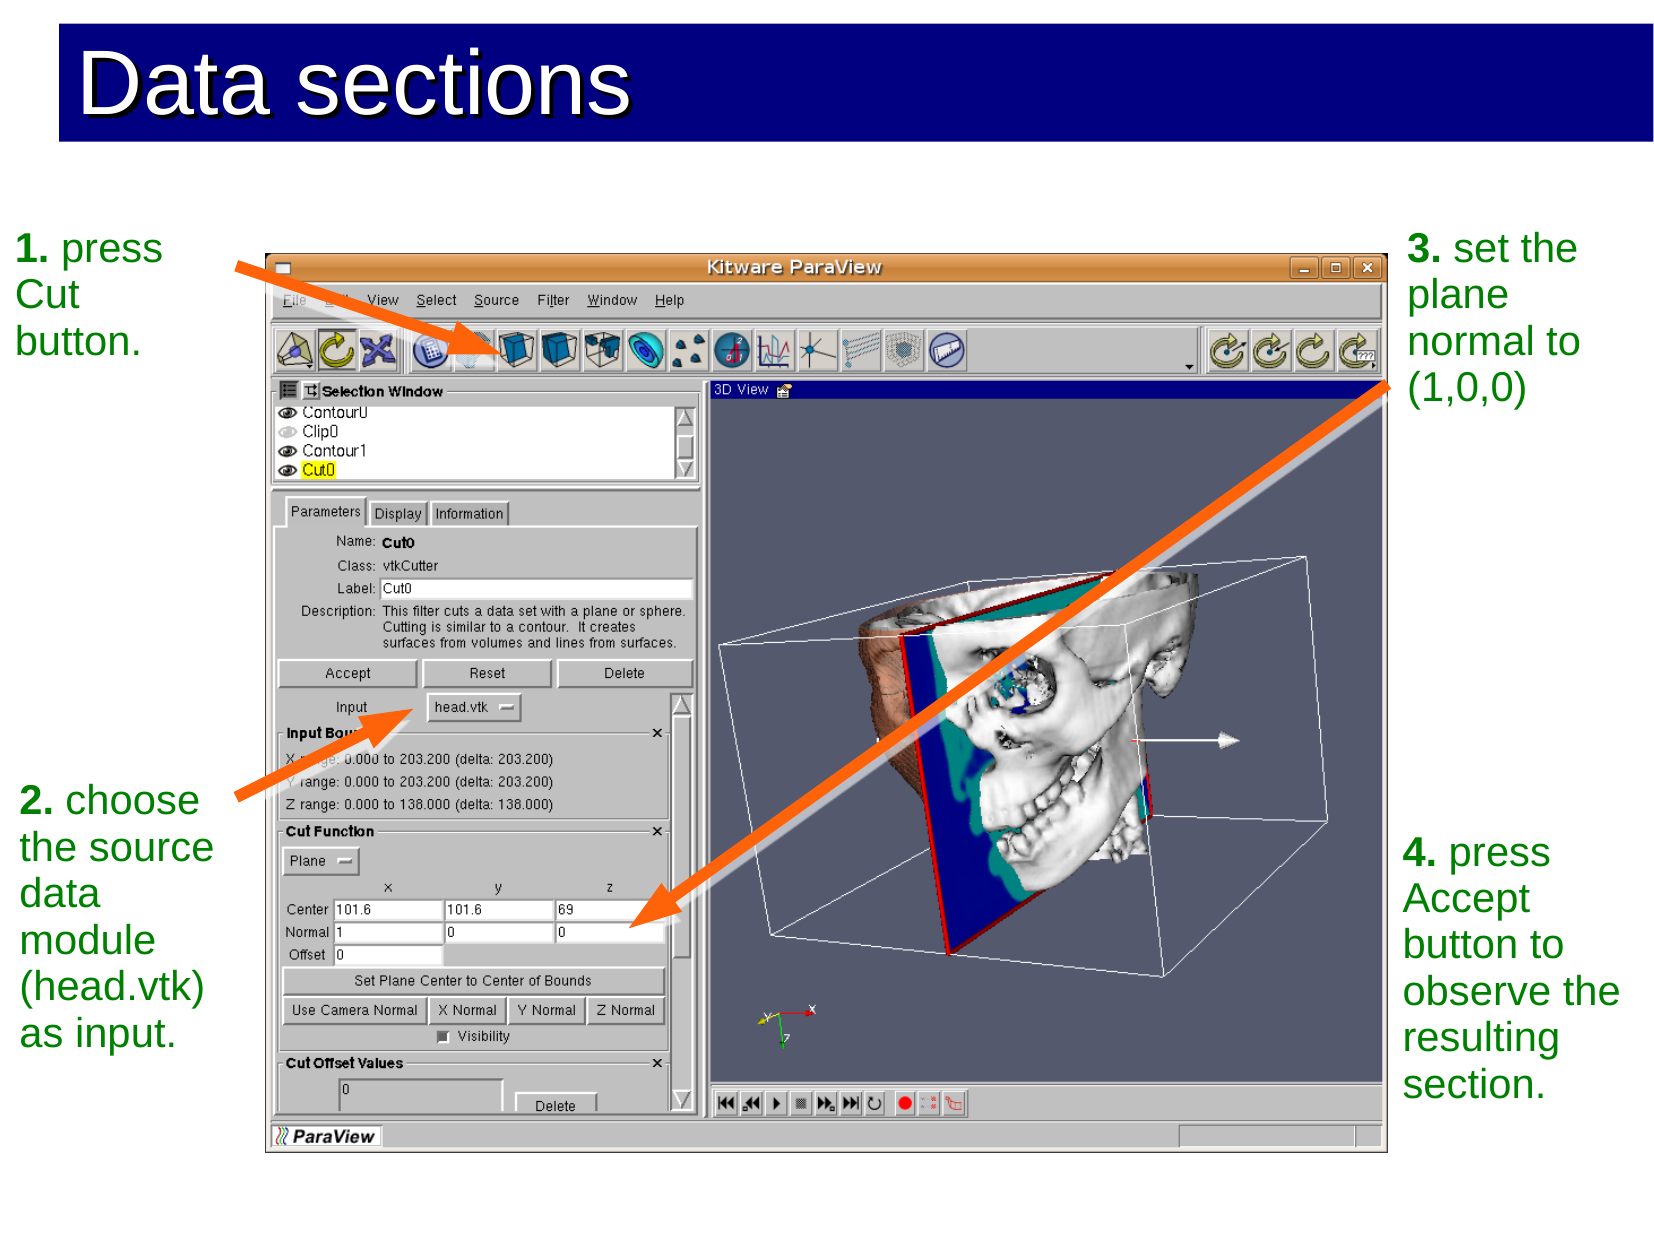

# Data sections
1. press Cut button.
3. set the plane normal to (1,0,0)
2. choose the source data module (head.vtk) as input.
4. press Accept button to observe the resulting section.